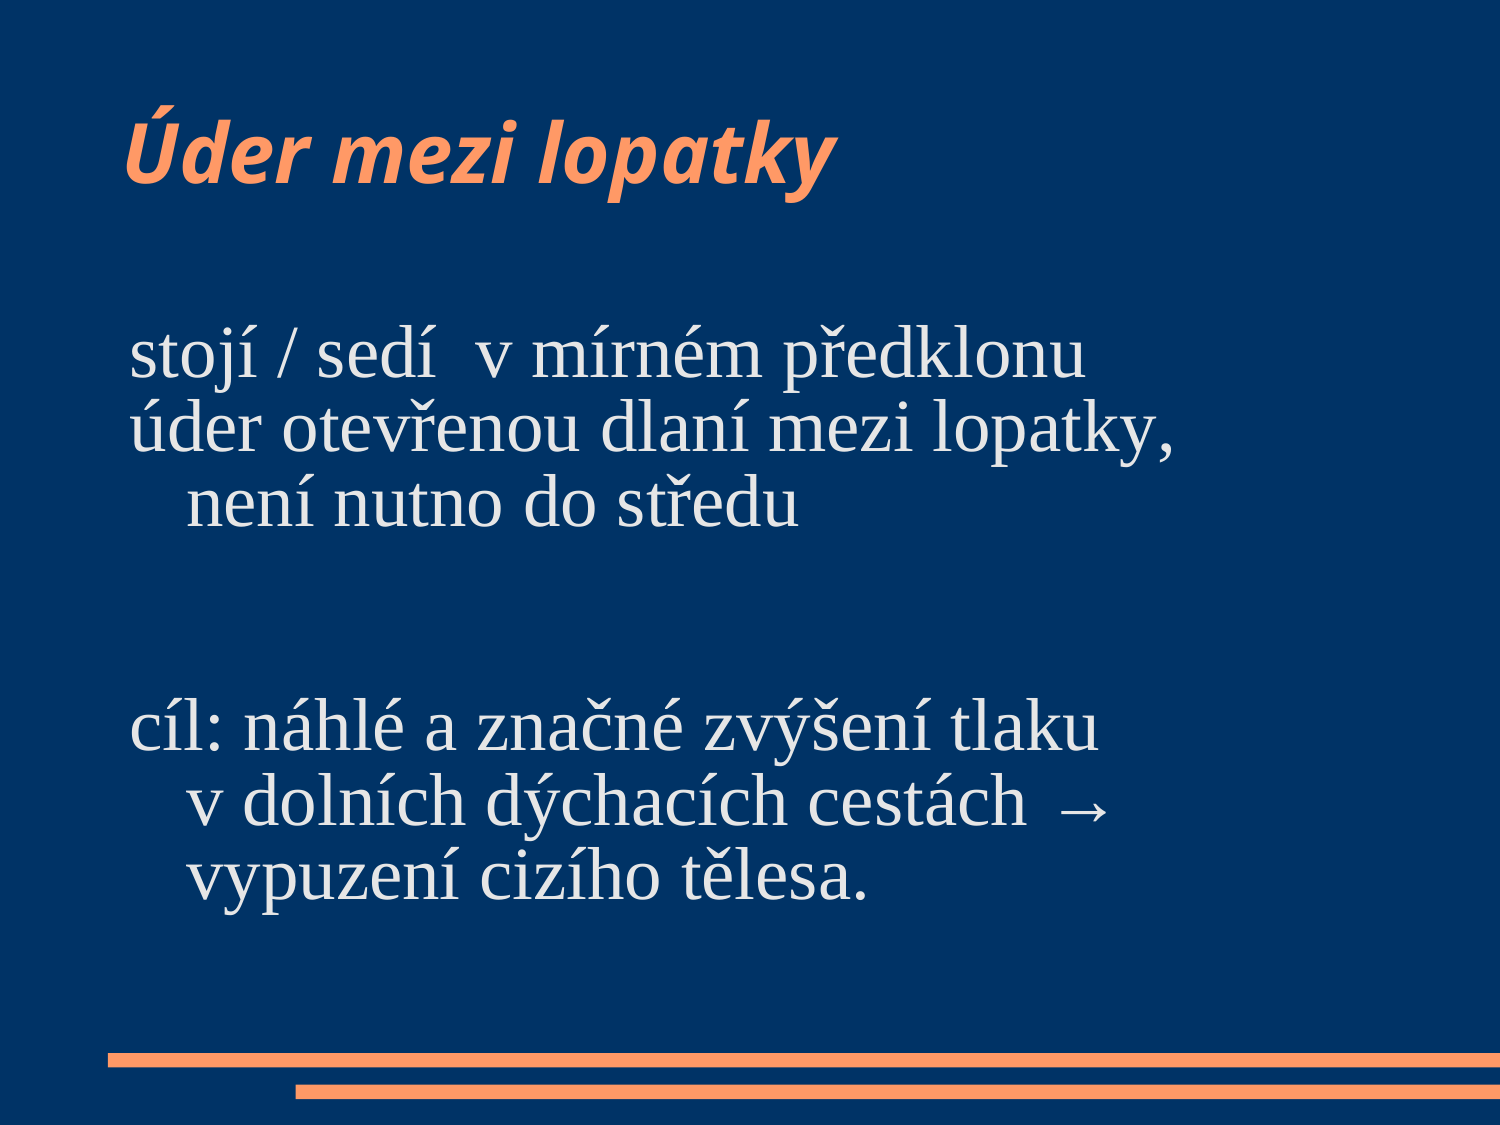

# Úder mezi lopatky
stojí / sedí v mírném předklonu
úder otevřenou dlaní mezi lopatky,
není nutno do středu
cíl: náhlé a značné zvýšení tlaku v dolních dýchacích cestách → vypuzení cizího tělesa.